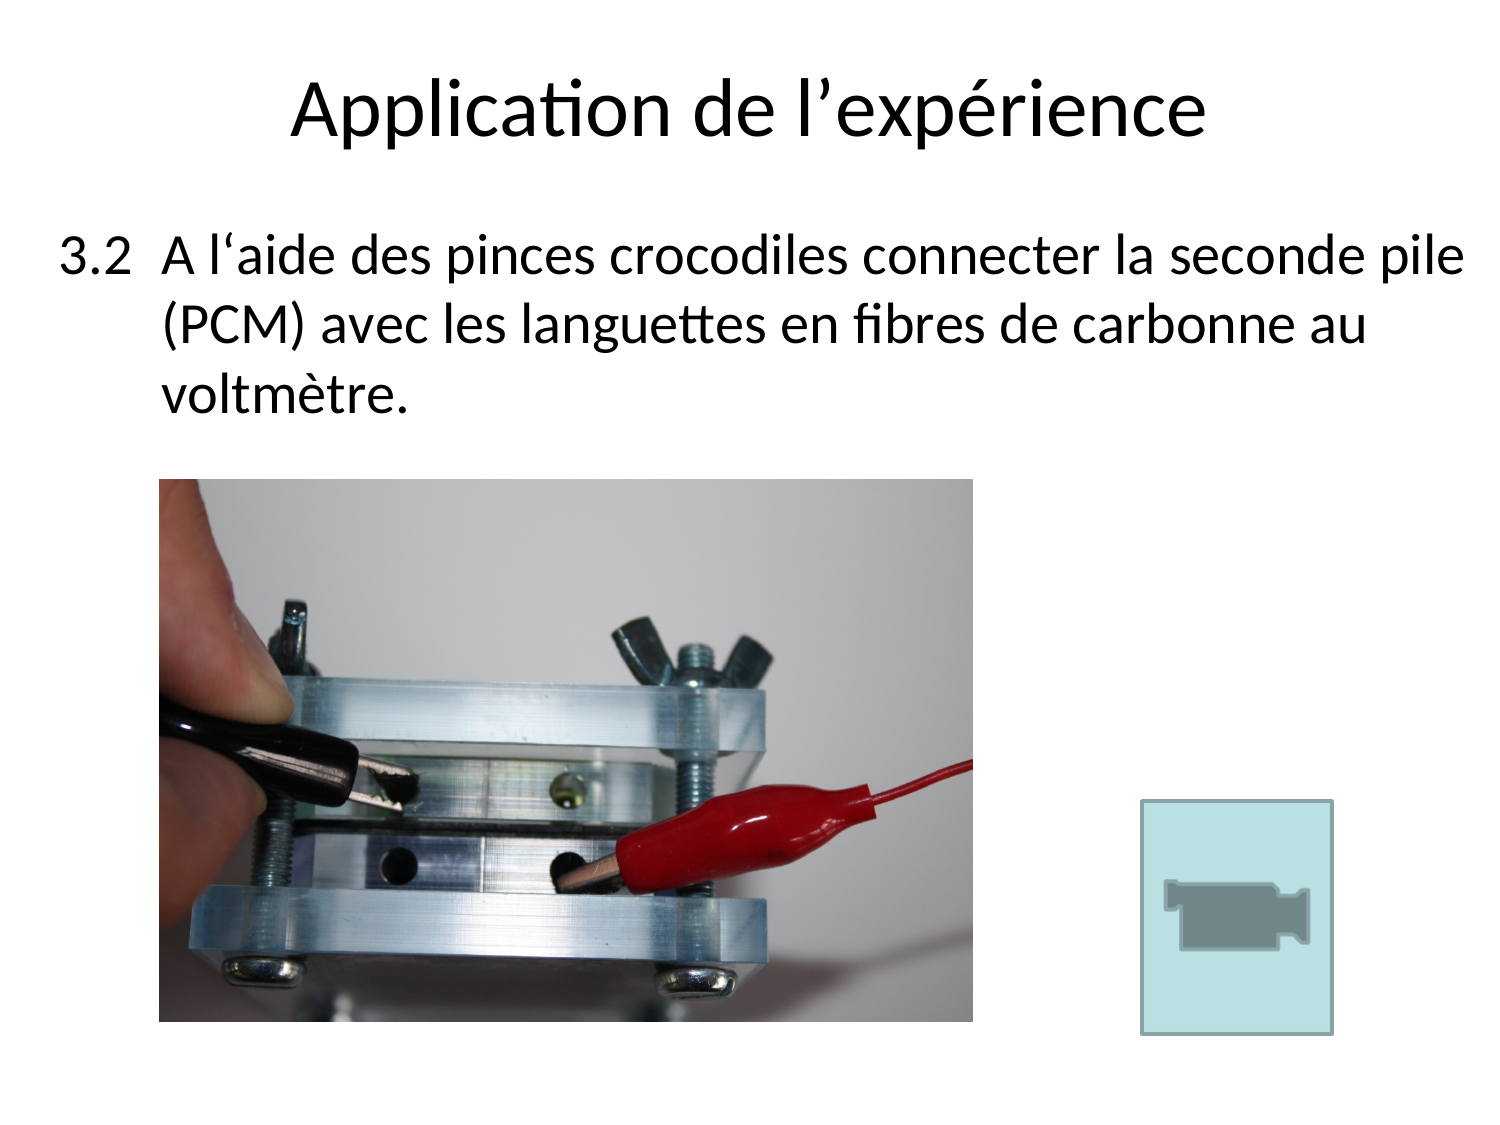

# Application de l’expérience
3.2	A l‘aide des pinces crocodiles connecter la seconde pile (PCM) avec les languettes en fibres de carbonne au voltmètre.